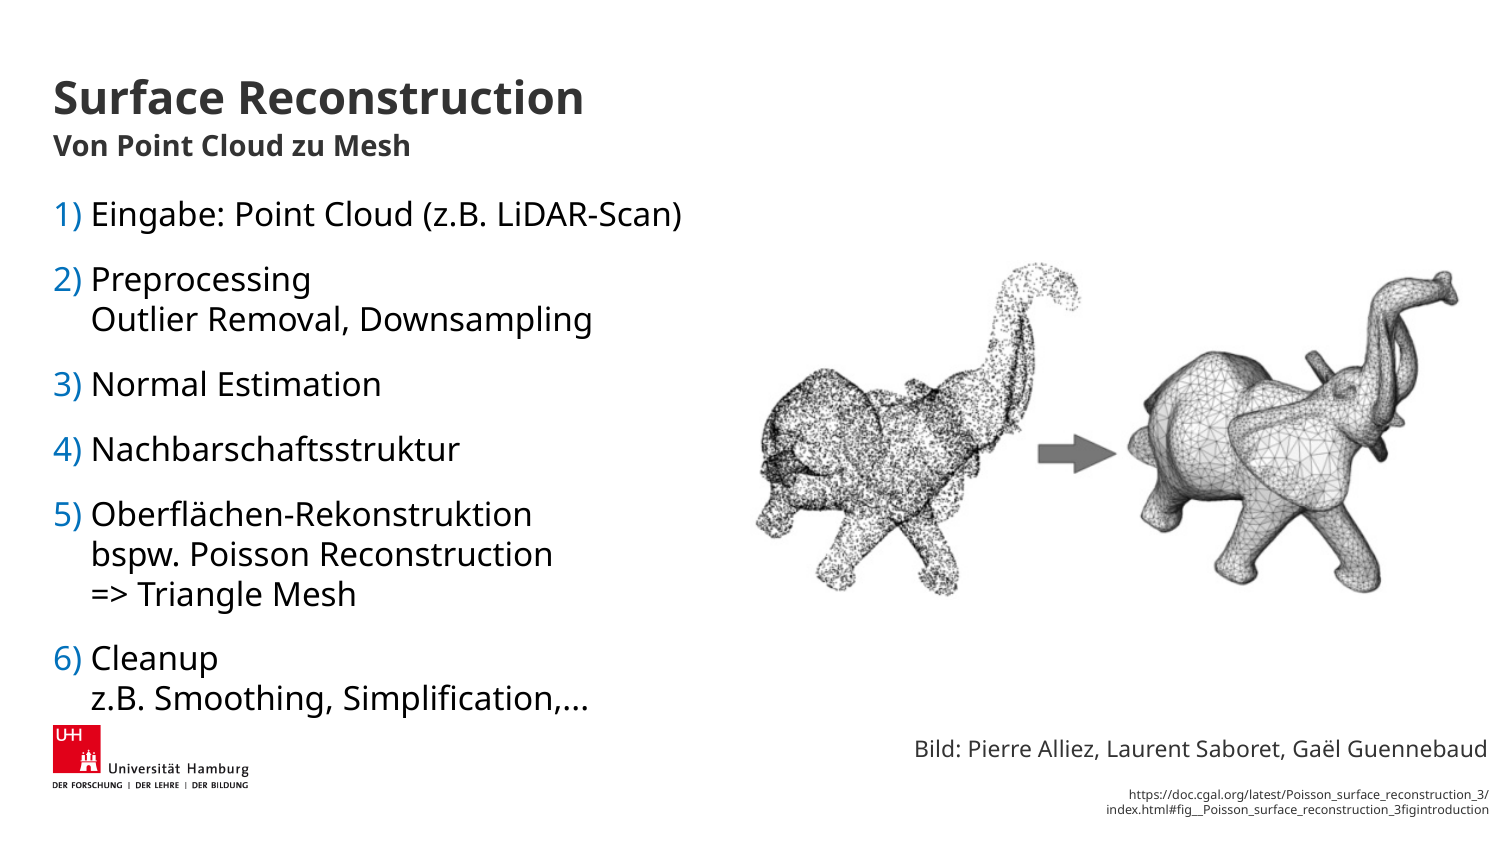

# Surface Reconstruction Von Point Cloud zu Mesh
Eingabe: Point Cloud (z.B. LiDAR-Scan)
Preprocessing
Outlier Removal, Downsampling
Normal Estimation
Nachbarschaftsstruktur
Oberflächen-Rekonstruktion
bspw. Poisson Reconstruction
=> Triangle Mesh
Cleanup
z.B. Smoothing, Simplification,...
Bild: Pierre Alliez, Laurent Saboret, Gaël Guennebaud
https://doc.cgal.org/latest/Poisson_surface_reconstruction_3/index.html#fig__Poisson_surface_reconstruction_3figintroduction